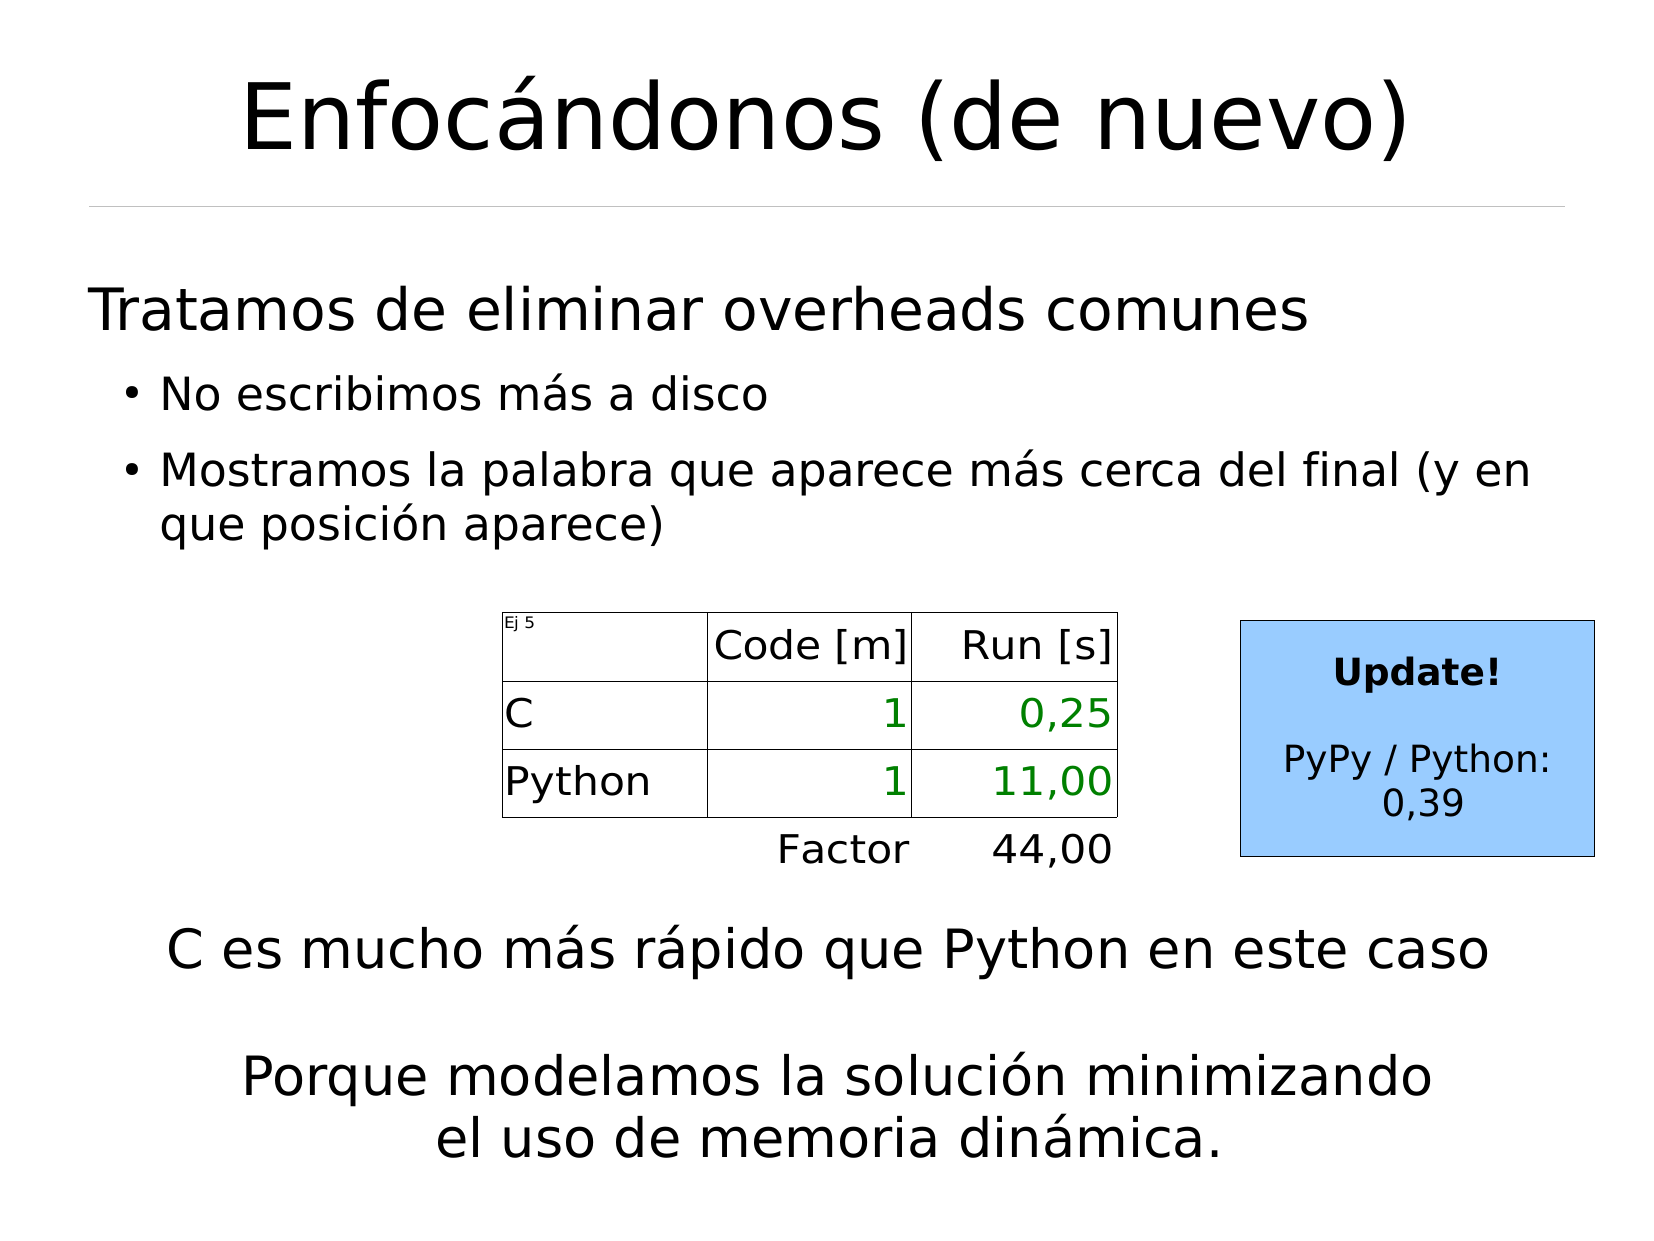

# Enfocándonos (de nuevo)
Tratamos de eliminar overheads comunes
No escribimos más a disco
Mostramos la palabra que aparece más cerca del final (y en que posición aparece)
C es mucho más rápido que Python en este caso
 Porque modelamos la solución minimizando
el uso de memoria dinámica.
Update!
PyPy / Python:
 0,39